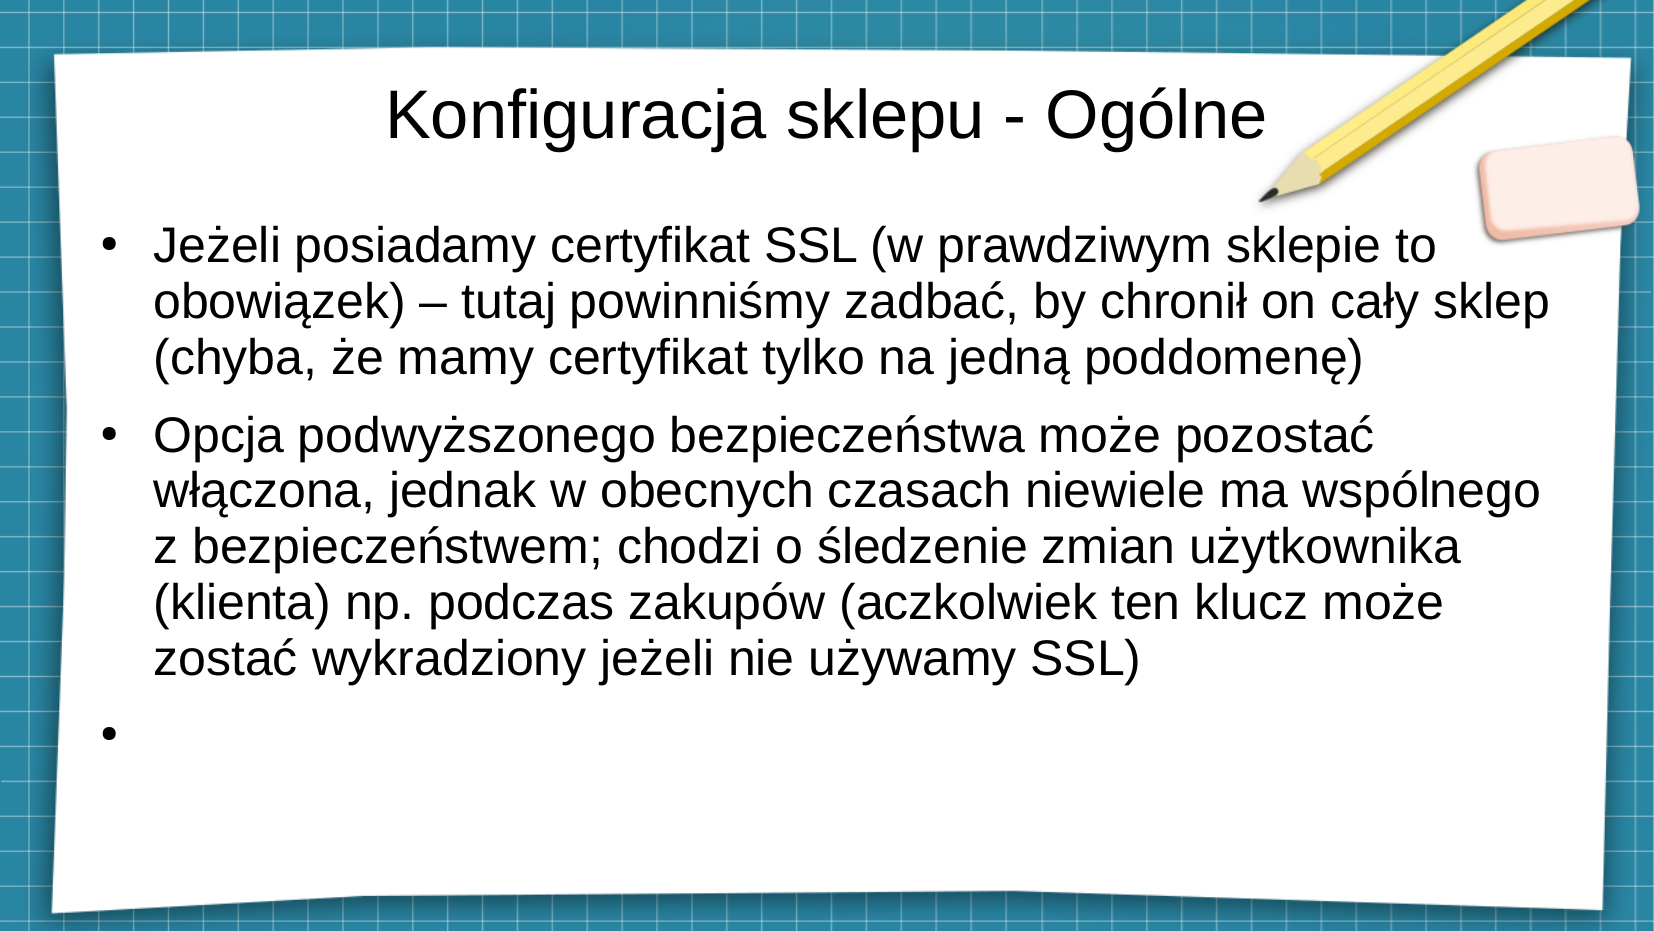

# Konfiguracja sklepu - Ogólne
Jeżeli posiadamy certyfikat SSL (w prawdziwym sklepie to obowiązek) – tutaj powinniśmy zadbać, by chronił on cały sklep (chyba, że mamy certyfikat tylko na jedną poddomenę)
Opcja podwyższonego bezpieczeństwa może pozostać włączona, jednak w obecnych czasach niewiele ma wspólnego z bezpieczeństwem; chodzi o śledzenie zmian użytkownika (klienta) np. podczas zakupów (aczkolwiek ten klucz może zostać wykradziony jeżeli nie używamy SSL)